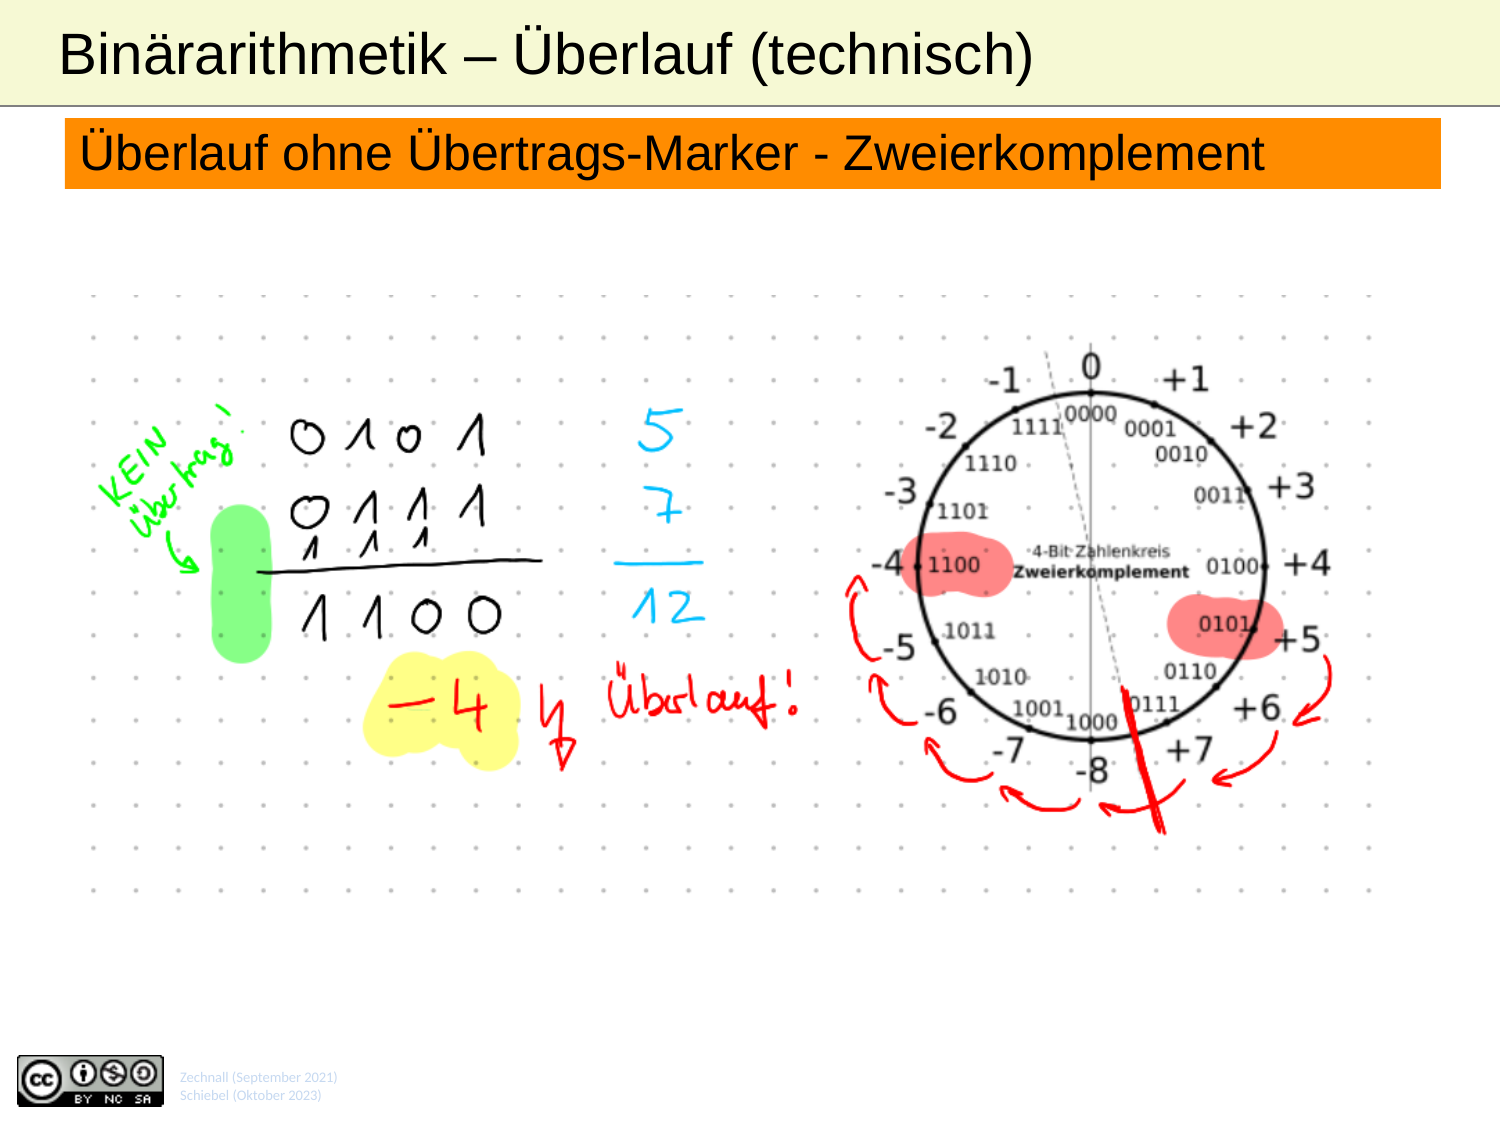

# Binärarithmetik – Überlauf (technisch)
Überlauf ohne Übertrags-Marker - Zweierkomplement